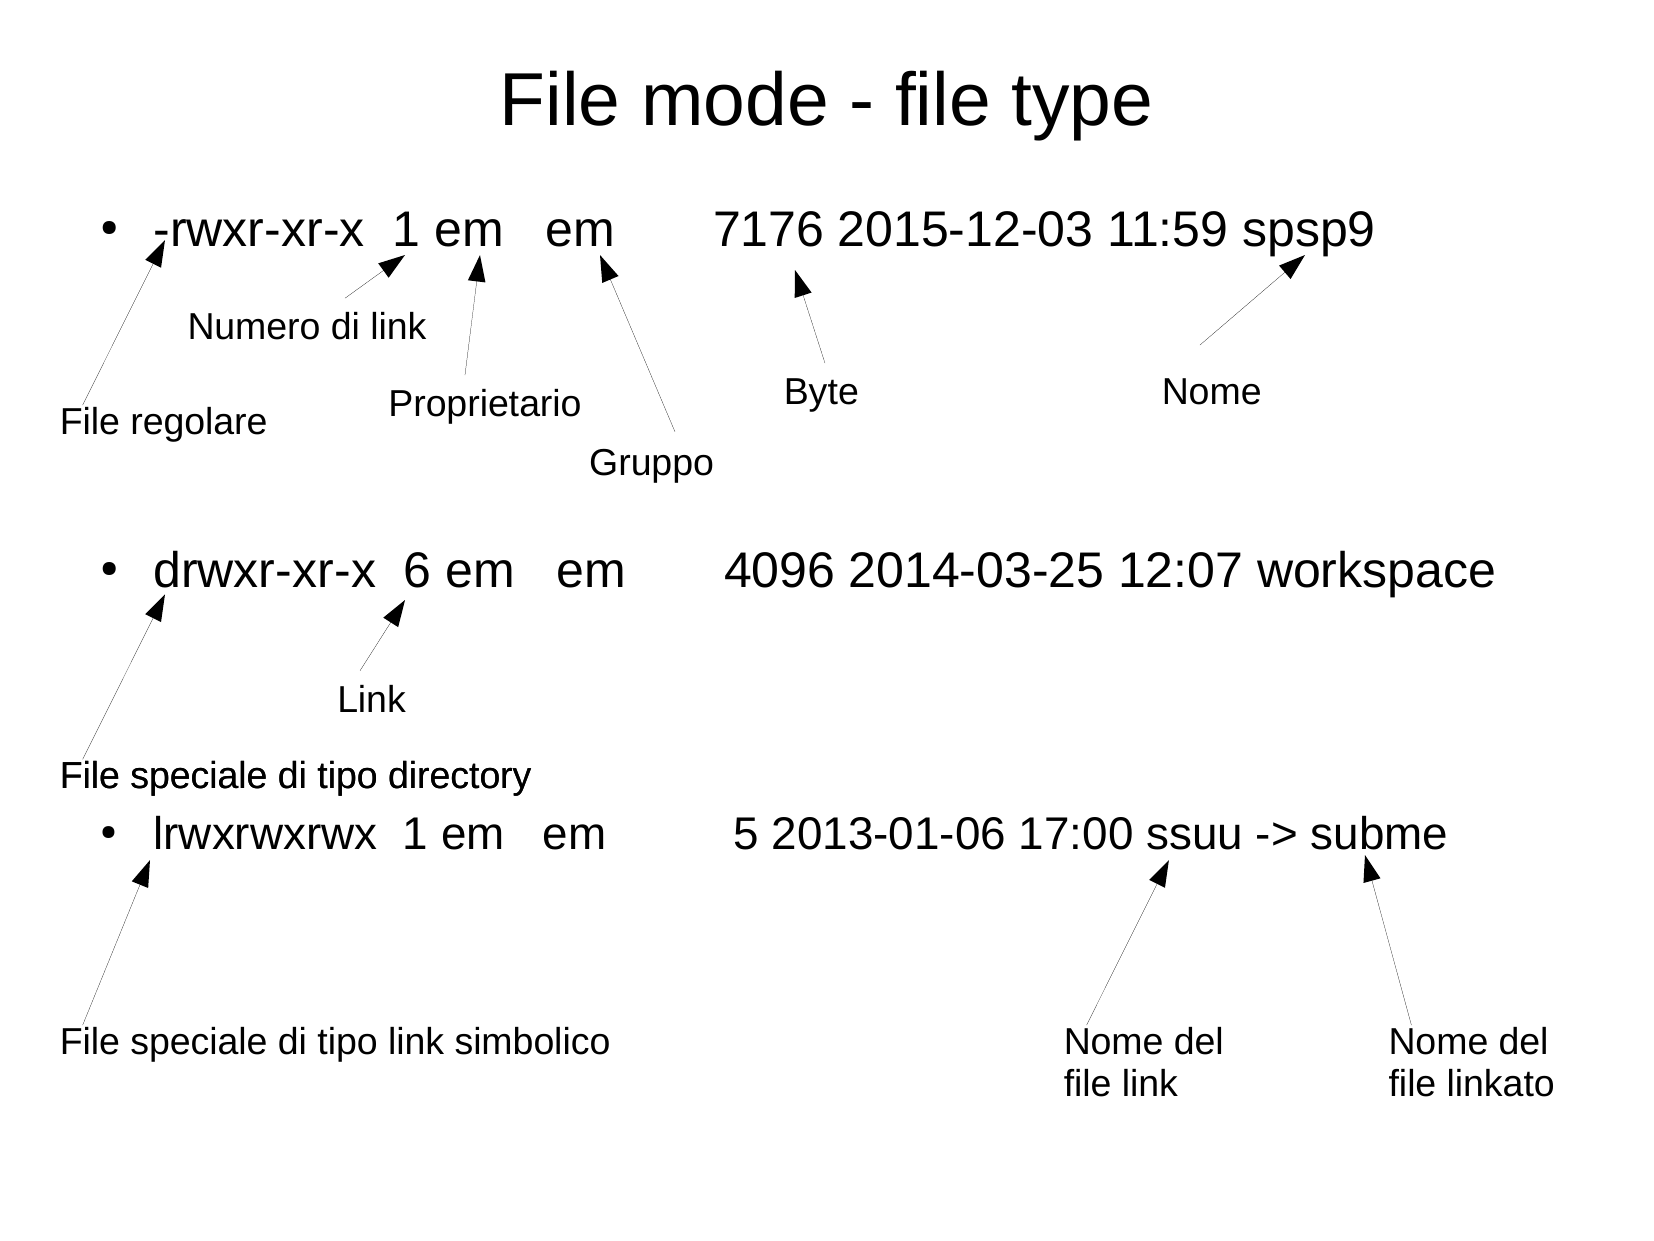

# File mode - file type
-rwxr-xr-x 1 em em 7176 2015-12-03 11:59 spsp9
drwxr-xr-x 6 em em 4096 2014-03-25 12:07 workspace
lrwxrwxrwx 1 em em 5 2013-01-06 17:00 ssuu -> subme
Numero di link
Byte
Nome
Proprietario
File regolare
Gruppo
Link
File speciale di tipo directory
File speciale di tipo directory
File speciale di tipo link simbolico
Nome del file link
Nome del file linkato